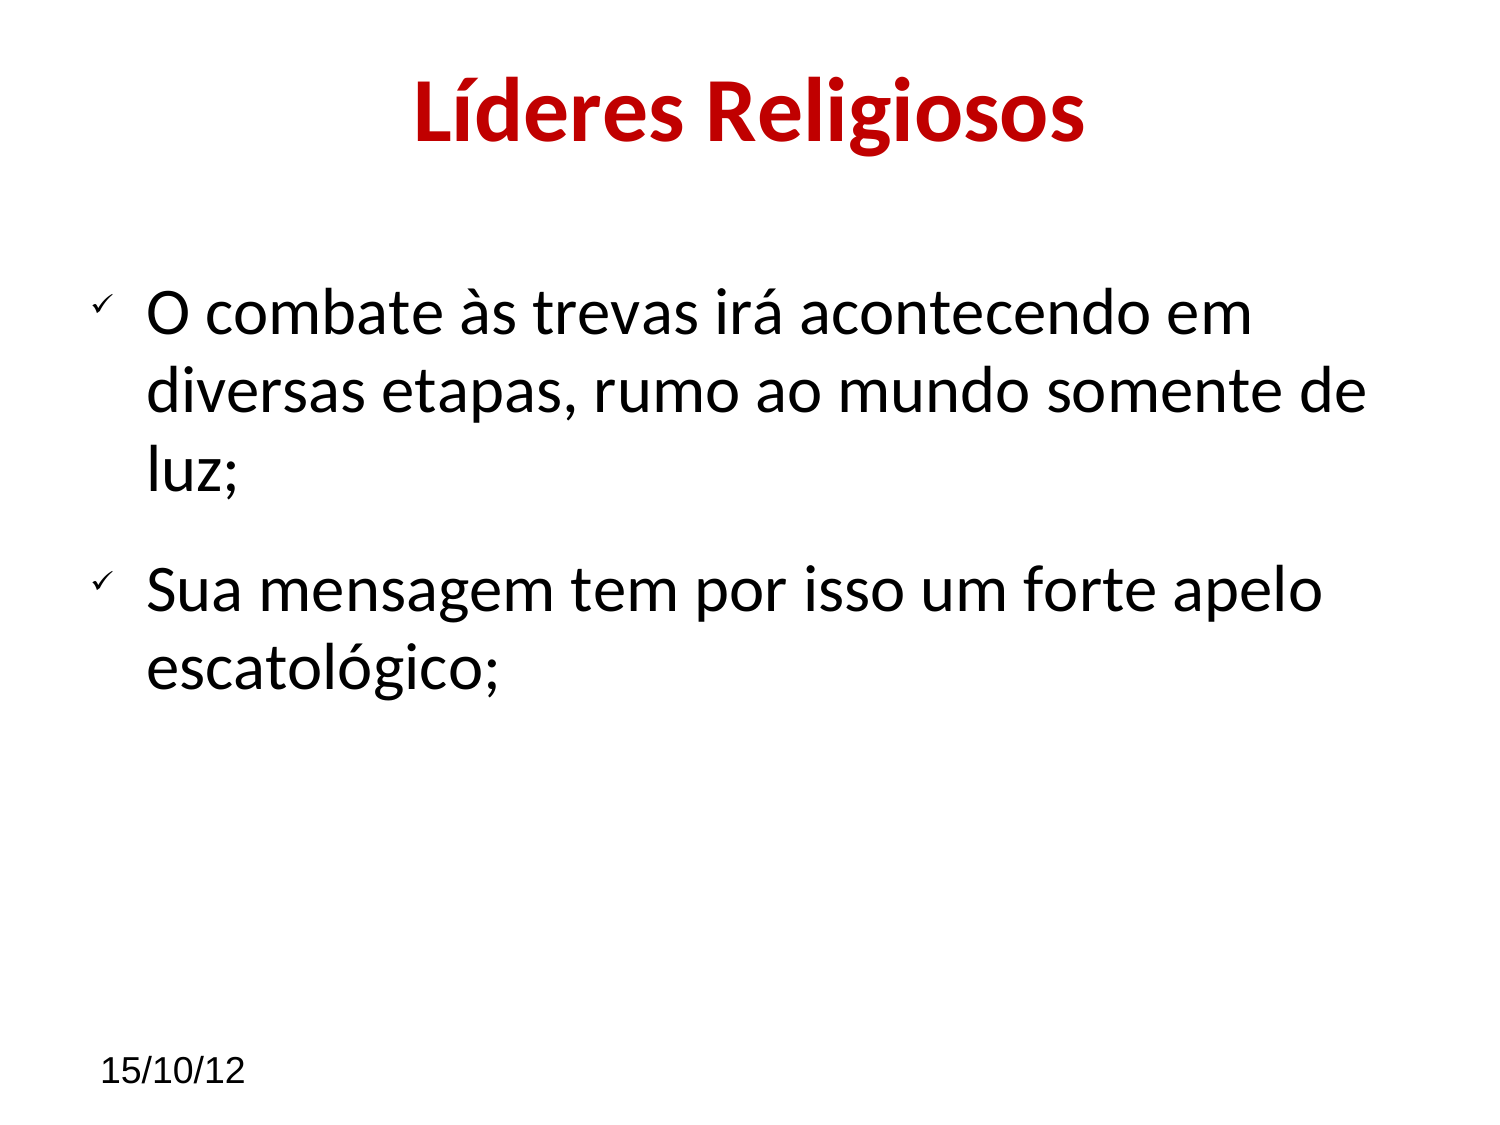

# Líderes Religiosos
O combate às trevas irá acontecendo em diversas etapas, rumo ao mundo somente de luz;
Sua mensagem tem por isso um forte apelo escatológico;